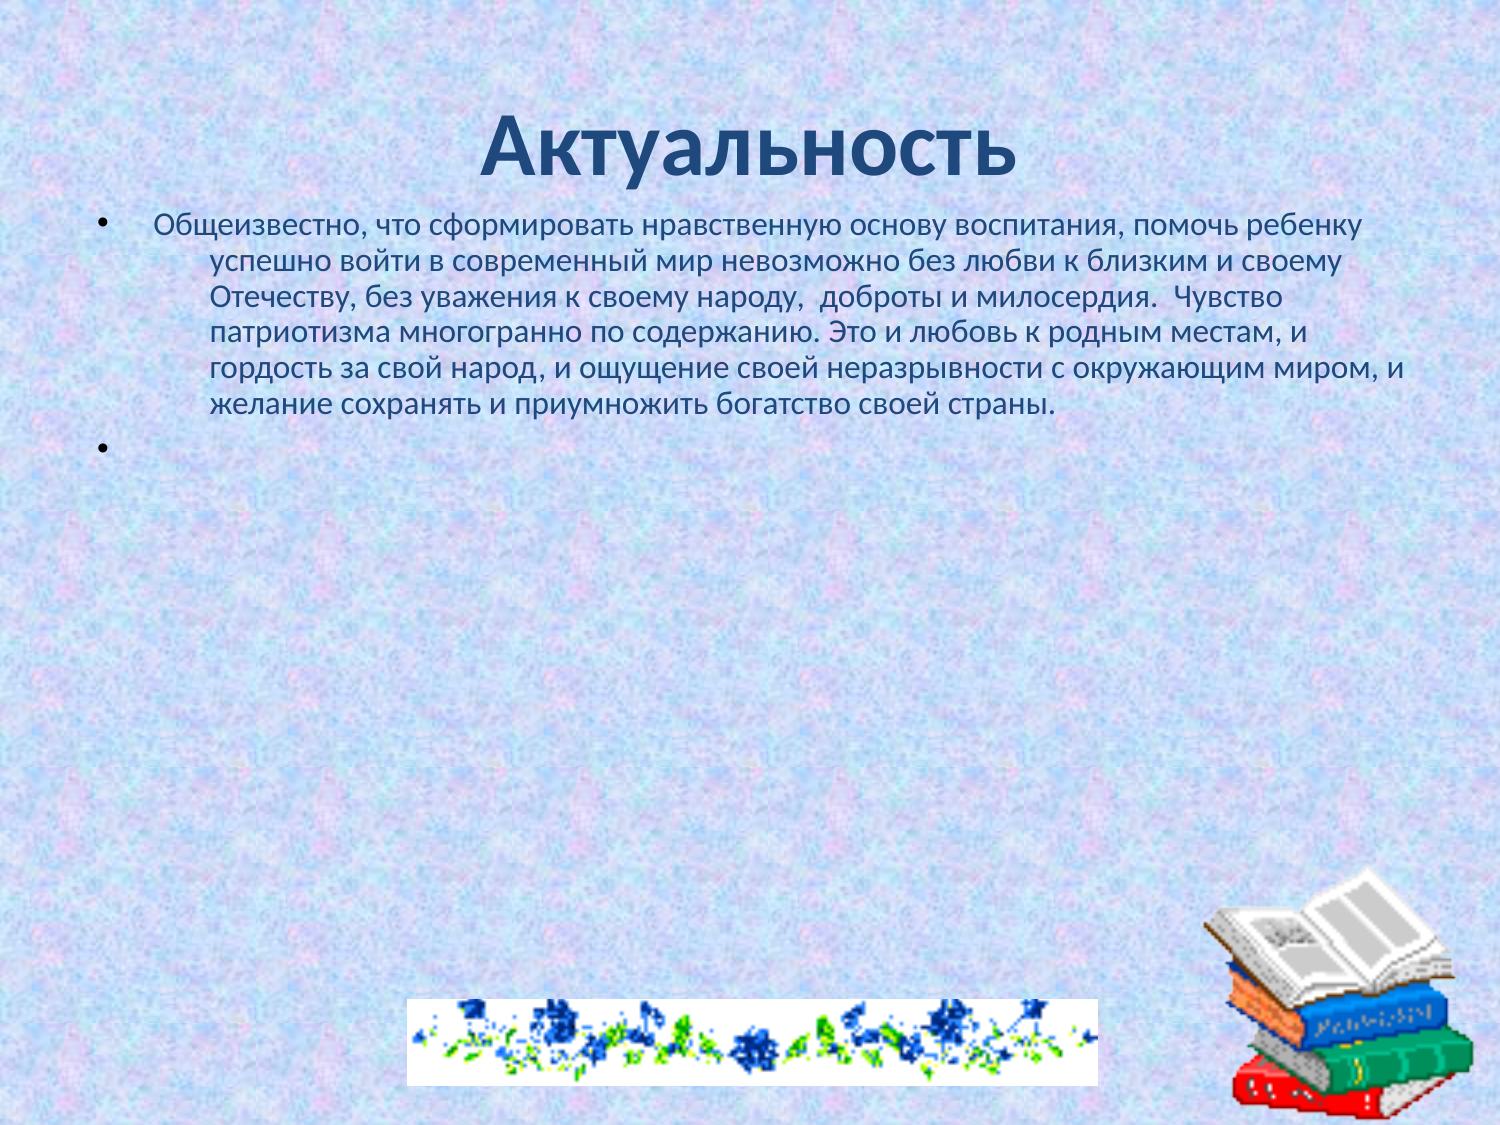

# Актуальность
Общеизвестно, что сформировать нравственную основу воспитания, помочь ребенку успешно войти в современный мир невозможно без любви к близким и своему Отечеству, без уважения к своему народу, доброты и милосердия. Чувство патриотизма многогранно по содержанию. Это и любовь к родным местам, и гордость за свой народ, и ощущение своей неразрывности с окружающим миром, и желание сохранять и приумножить богатство своей страны.